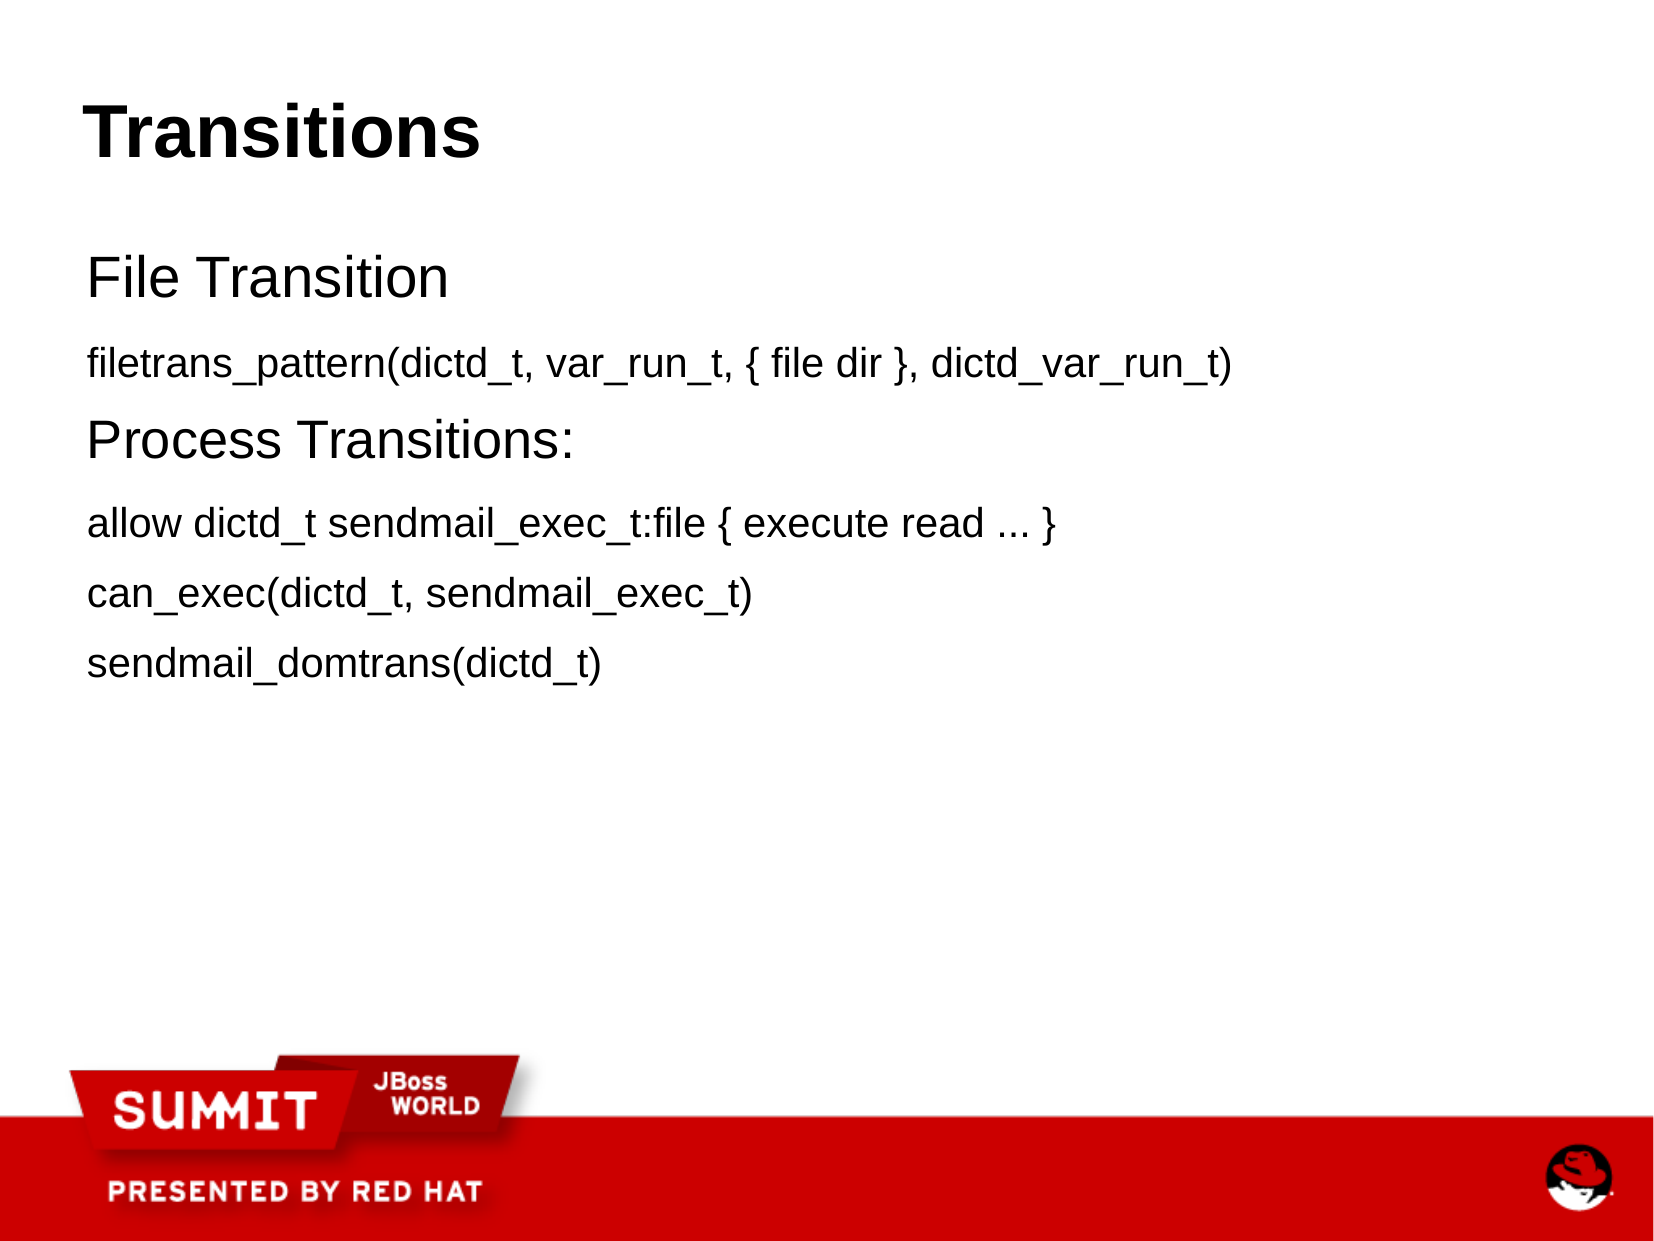

# Transitions
File Transition
filetrans_pattern(dictd_t, var_run_t, { file dir }, dictd_var_run_t)
Process Transitions:
allow dictd_t sendmail_exec_t:file { execute read ... }
can_exec(dictd_t, sendmail_exec_t)
sendmail_domtrans(dictd_t)